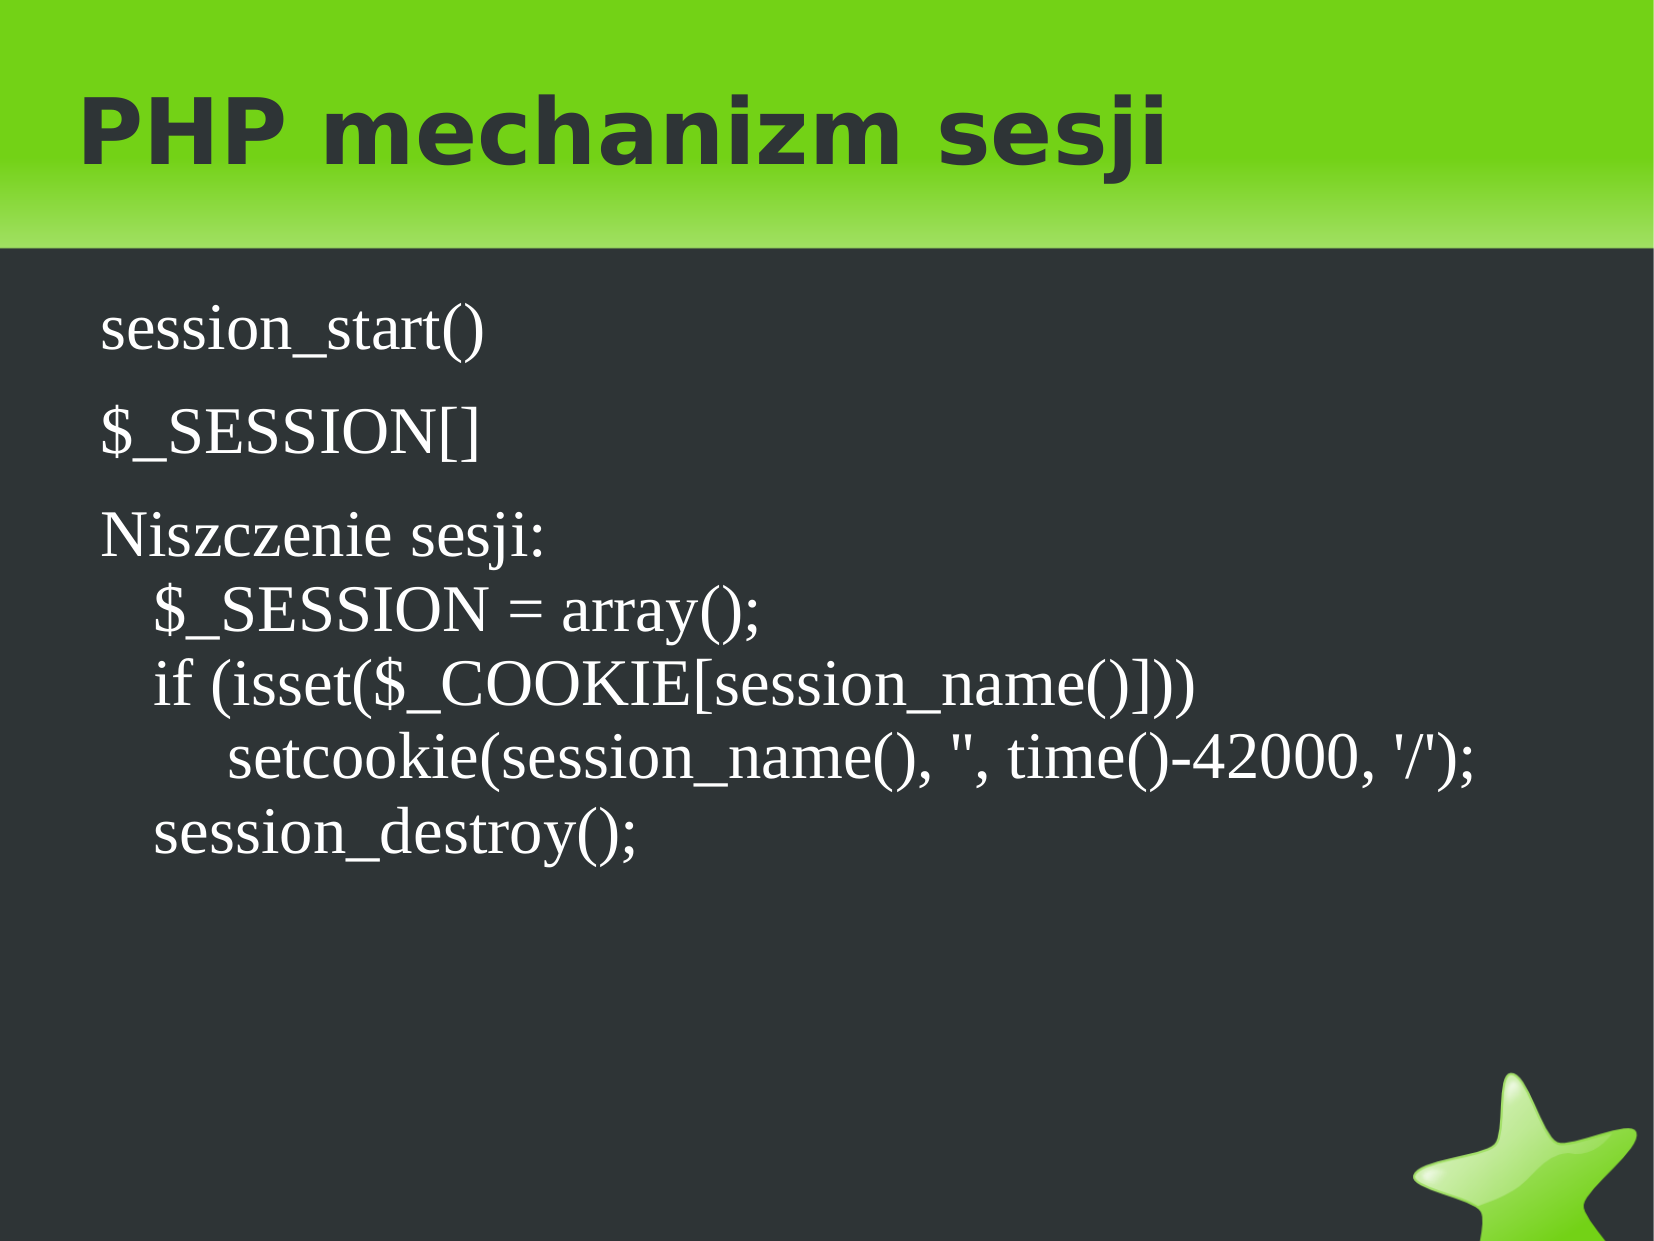

# PHP mechanizm sesji
session_start()
$_SESSION[]
Niszczenie sesji:
$_SESSION = array();
if (isset($_COOKIE[session_name()]))
	setcookie(session_name(), '', time()-42000, '/');
session_destroy();